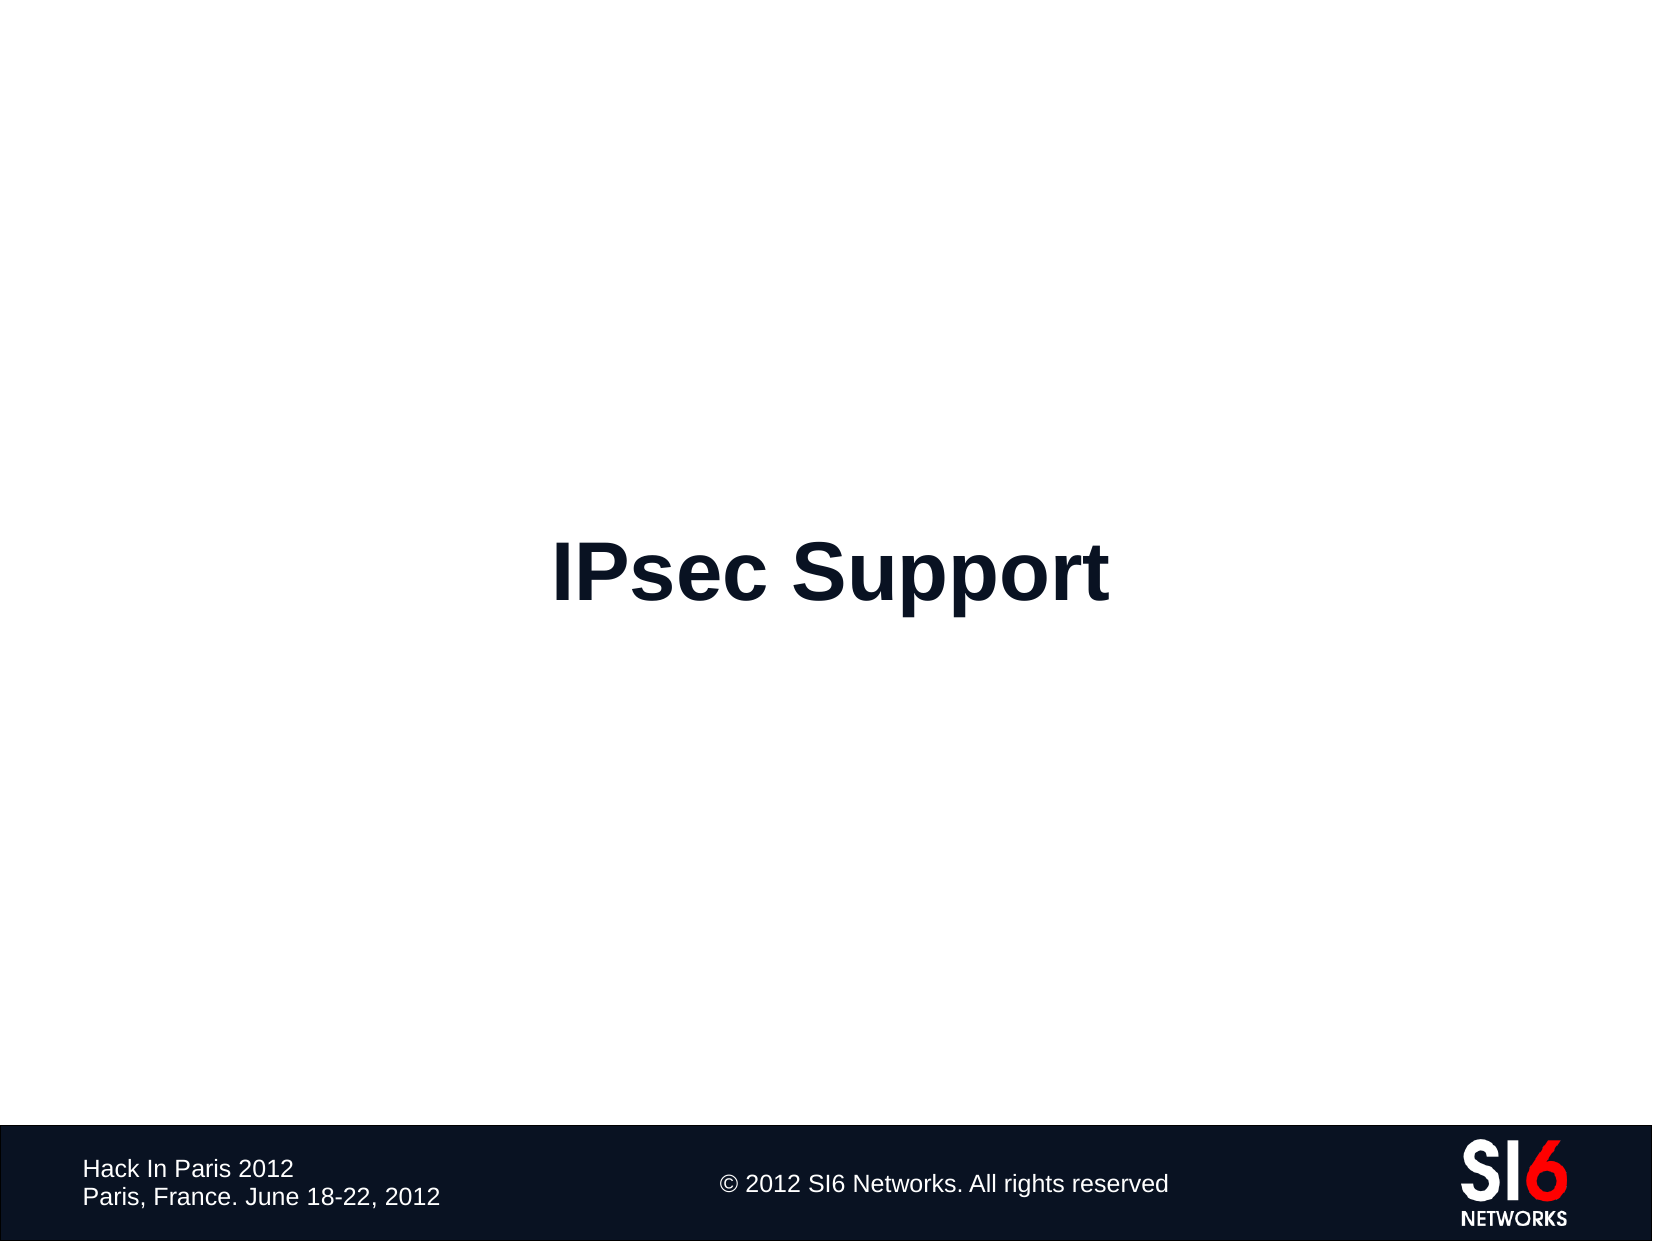

# IPsec Support
Congreso de Seguridad en Computo 2011
29